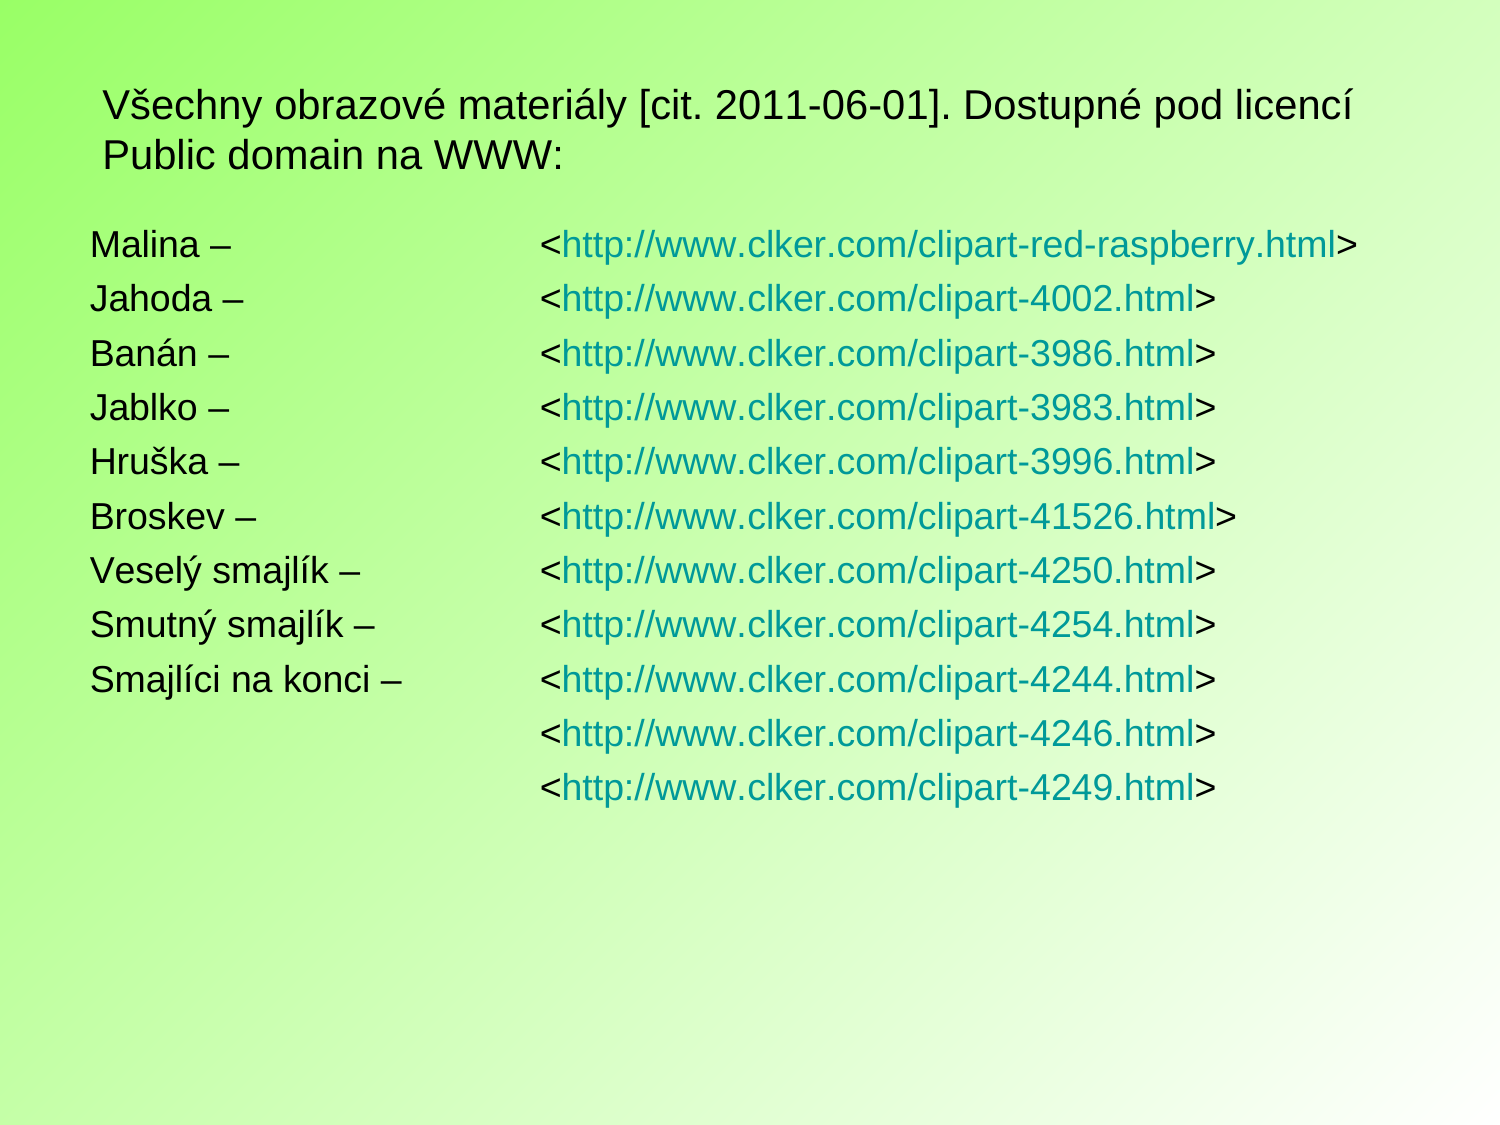

Všechny obrazové materiály [cit. 2011-06-01]. Dostupné pod licencí Public domain na WWW:
# Malina – 		<http://www.clker.com/clipart-red-raspberry.html>
Jahoda – 		<http://www.clker.com/clipart-4002.html>
Banán – 			<http://www.clker.com/clipart-3986.html>
Jablko – 			<http://www.clker.com/clipart-3983.html>
Hruška – 		<http://www.clker.com/clipart-3996.html>
Broskev – 		<http://www.clker.com/clipart-41526.html>
Veselý smajlík – 		<http://www.clker.com/clipart-4250.html>
Smutný smajlík – 		<http://www.clker.com/clipart-4254.html>
Smajlíci na konci – 	<http://www.clker.com/clipart-4244.html>
	 			<http://www.clker.com/clipart-4246.html>
	 			<http://www.clker.com/clipart-4249.html>